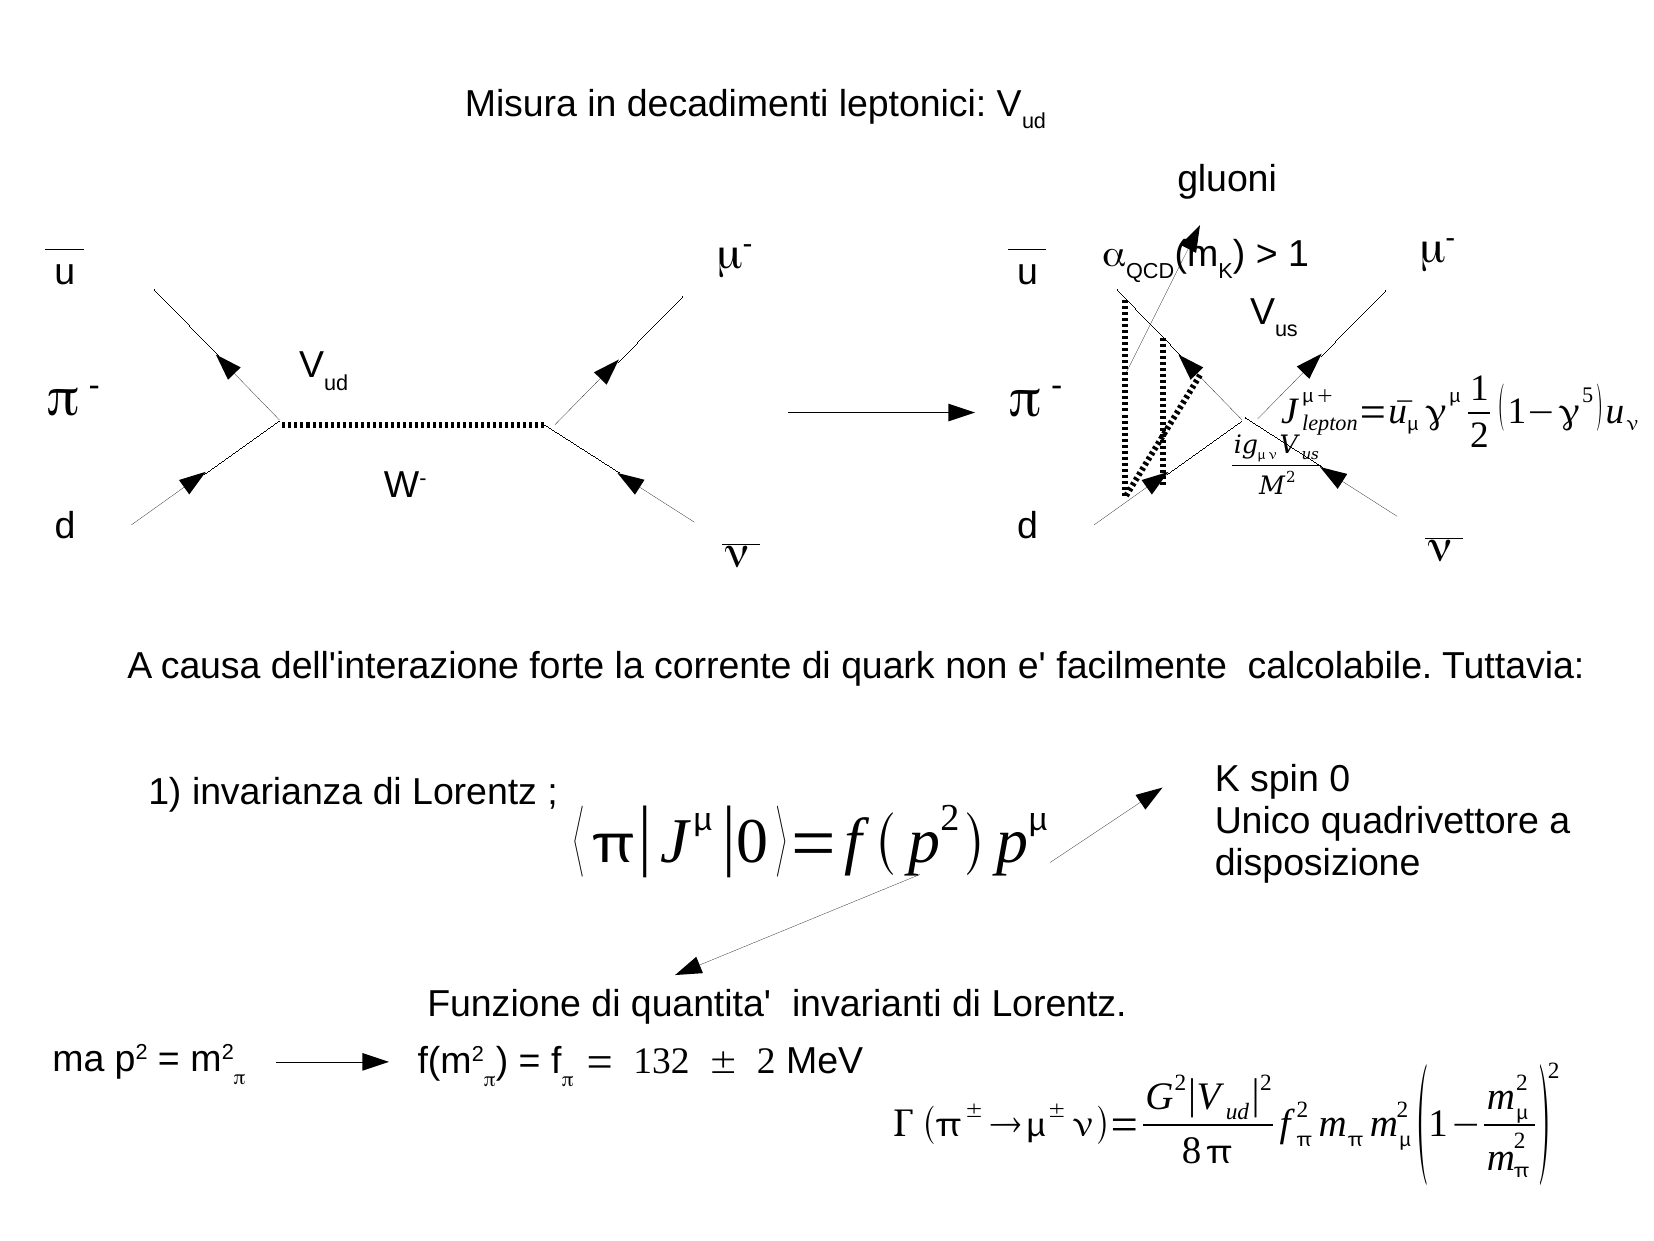

Misura in decadimenti leptonici: Vud
gluoni
m-
aQCD(mK) > 1
m-
u
u
Vus
Vud
p -
p -
W-
d
d
n
n
A causa dell'interazione forte la corrente di quark non e' facilmente calcolabile. Tuttavia:
 1) invarianza di Lorentz ;
K spin 0
Unico quadrivettore a disposizione
Funzione di quantita' invarianti di Lorentz.
ma p2 = m2p
f(m2p) = fp = 132  2 MeV